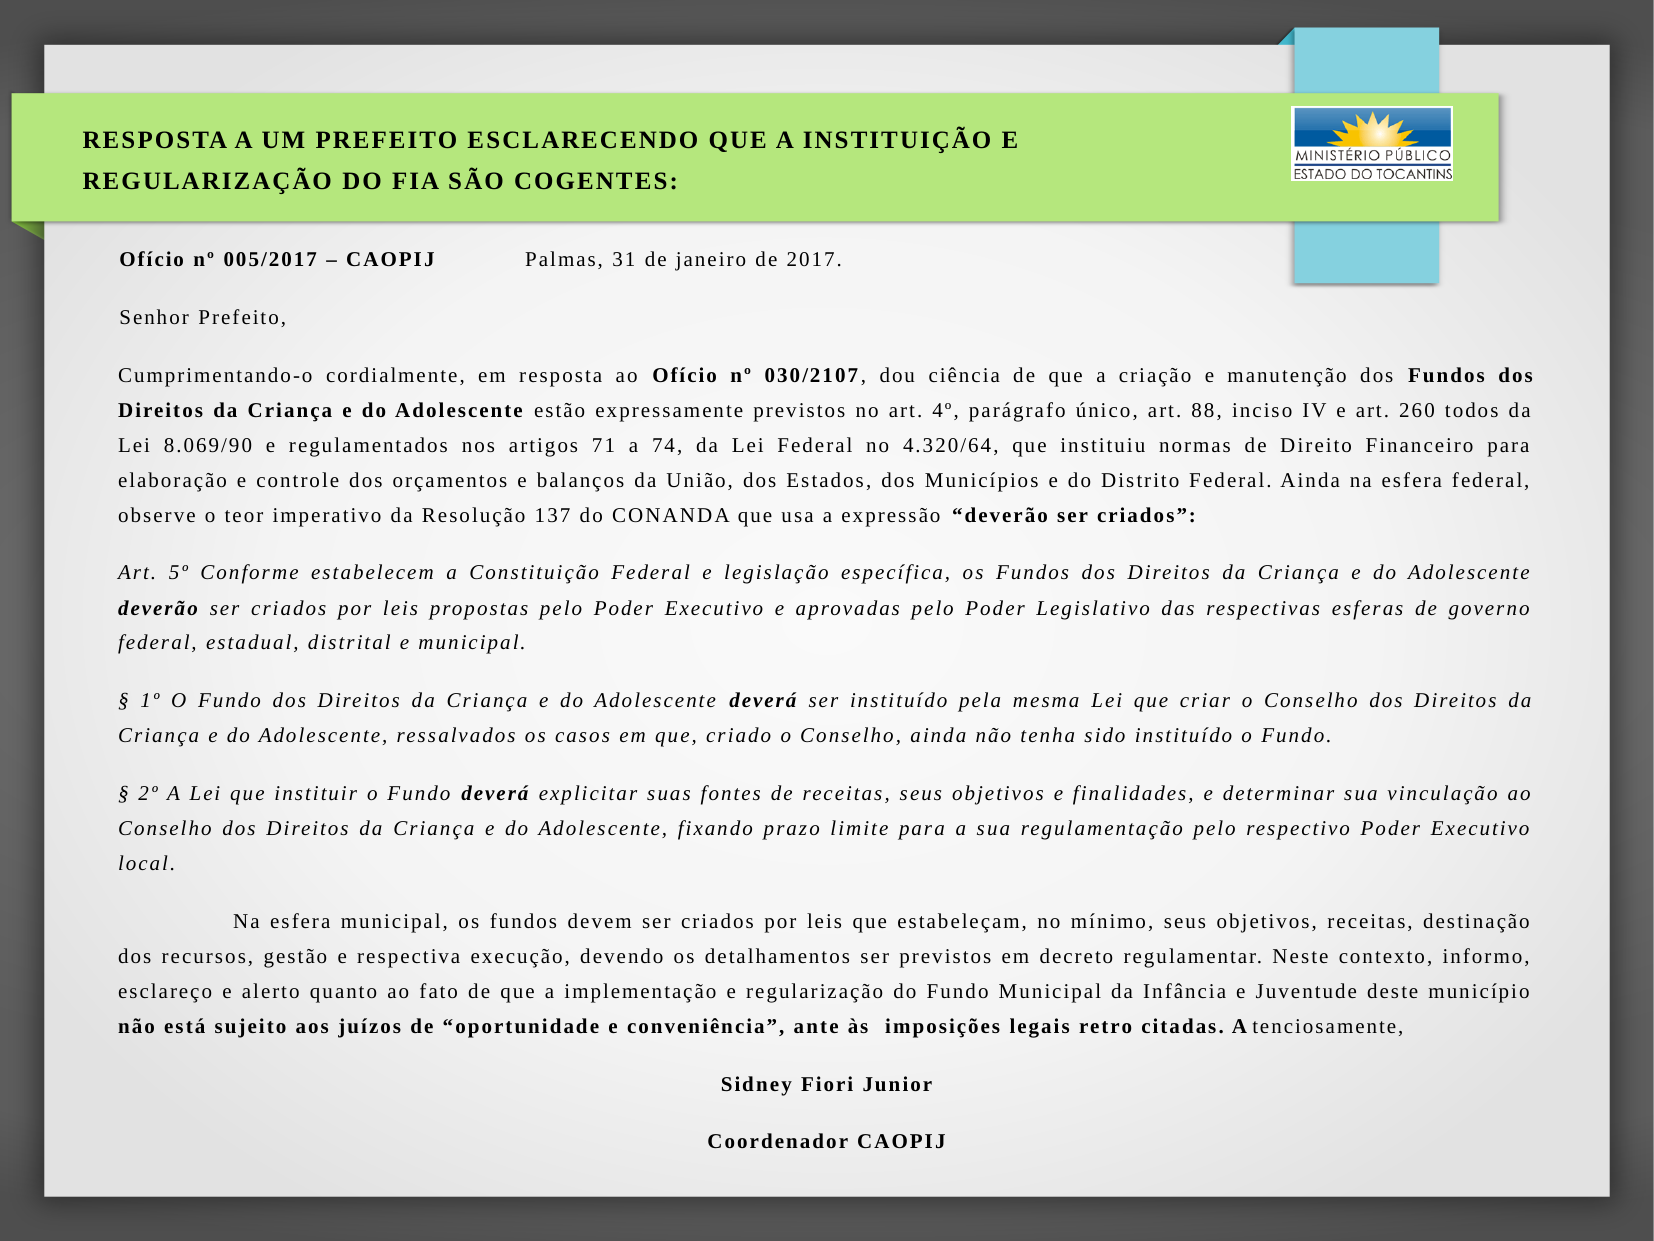

# RESPOSTA A UM PREFEITO ESCLARECENDO QUE A INSTITUIÇÃO E REGULARIZAÇÃO DO FIA SÃO COGENTES:
Ofício nº 005/2017 – CAOPIJ Palmas, 31 de janeiro de 2017.
Senhor Prefeito,
Cumprimentando-o cordialmente, em resposta ao Ofício nº 030/2107, dou ciência de que a criação e manutenção dos Fundos dos Direitos da Criança e do Adolescente estão expressamente previstos no art. 4º, parágrafo único, art. 88, inciso IV e art. 260 todos da Lei 8.069/90 e regulamentados nos artigos 71 a 74, da Lei Federal no 4.320/64, que instituiu normas de Direito Financeiro para elaboração e controle dos orçamentos e balanços da União, dos Estados, dos Municípios e do Distrito Federal. Ainda na esfera federal, observe o teor imperativo da Resolução 137 do CONANDA que usa a expressão “deverão ser criados”:
Art. 5º Conforme estabelecem a Constituição Federal e legislação específica, os Fundos dos Direitos da Criança e do Adolescente deverão ser criados por leis propostas pelo Poder Executivo e aprovadas pelo Poder Legislativo das respectivas esferas de governo federal, estadual, distrital e municipal.
§ 1º O Fundo dos Direitos da Criança e do Adolescente deverá ser instituído pela mesma Lei que criar o Conselho dos Direitos da Criança e do Adolescente, ressalvados os casos em que, criado o Conselho, ainda não tenha sido instituído o Fundo.
§ 2º A Lei que instituir o Fundo deverá explicitar suas fontes de receitas, seus objetivos e finalidades, e determinar sua vinculação ao Conselho dos Direitos da Criança e do Adolescente, fixando prazo limite para a sua regulamentação pelo respectivo Poder Executivo local.
Na esfera municipal, os fundos devem ser criados por leis que estabeleçam, no mínimo, seus objetivos, receitas, destinação dos recursos, gestão e respectiva execução, devendo os detalhamentos ser previstos em decreto regulamentar. Neste contexto, informo, esclareço e alerto quanto ao fato de que a implementação e regularização do Fundo Municipal da Infância e Juventude deste município não está sujeito aos juízos de “oportunidade e conveniência”, ante às imposições legais retro citadas. Atenciosamente,
Sidney Fiori Junior
Coordenador CAOPIJ